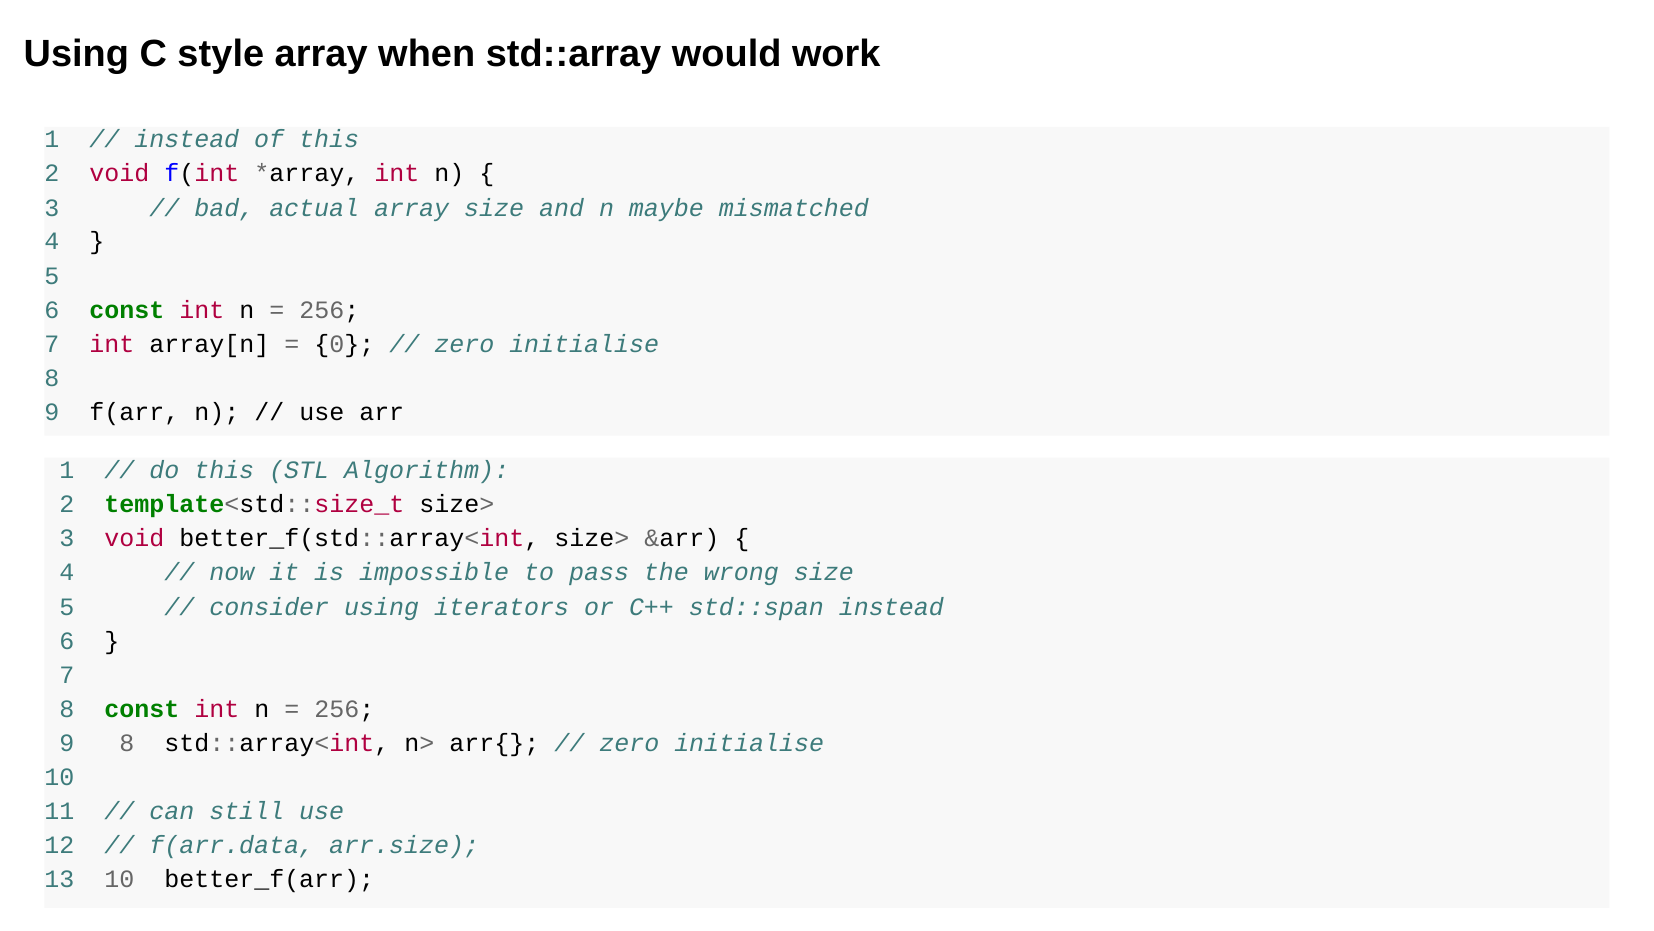

# Using C style array when std::array would work
1 // instead of this
2 void f(int *array, int n) {
3 // bad, actual array size and n maybe mismatched
4 }
5
6 const int n = 256;
7 int array[n] = {0}; // zero initialise
8
9 f(arr, n); // use arr
 1 // do this (STL Algorithm):
 2 template<std::size_t size>
 3 void better_f(std::array<int, size> &arr) {
 4 // now it is impossible to pass the wrong size
 5 // consider using iterators or C++ std::span instead
 6 }
 7
 8 const int n = 256;
 9 8 std::array<int, n> arr{}; // zero initialise
10
11 // can still use
12 // f(arr.data, arr.size);
13 10 better_f(arr);